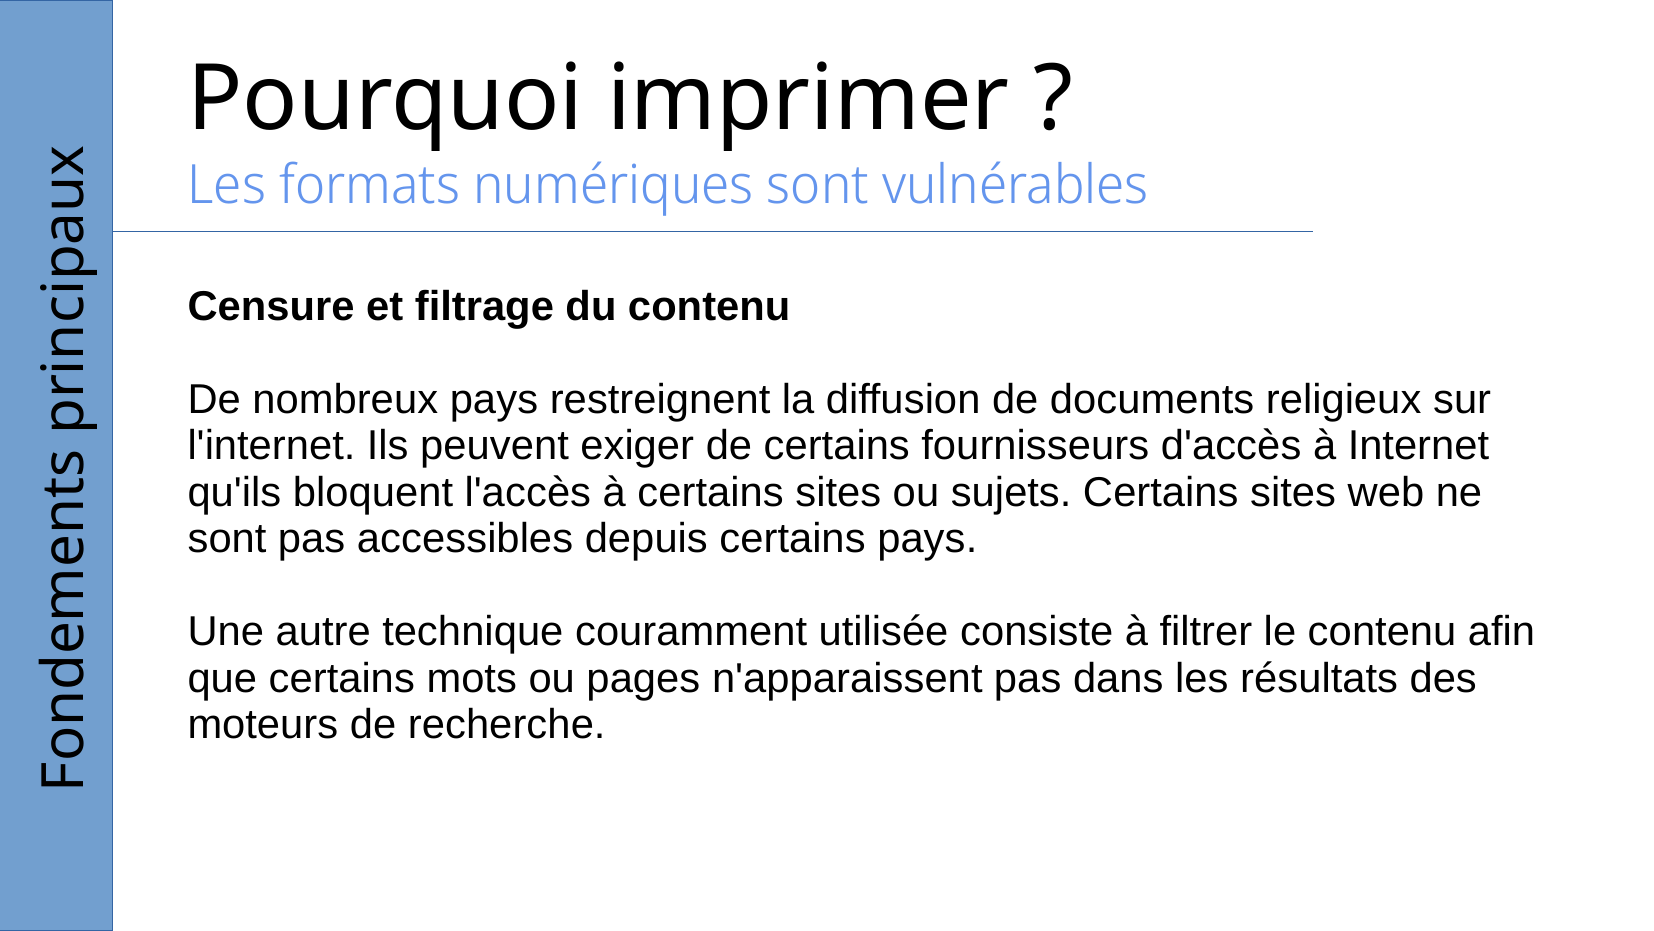

# Pourquoi imprimer ?
Les formats numériques sont vulnérables
Censure et filtrage du contenu
De nombreux pays restreignent la diffusion de documents religieux sur l'internet. Ils peuvent exiger de certains fournisseurs d'accès à Internet qu'ils bloquent l'accès à certains sites ou sujets. Certains sites web ne sont pas accessibles depuis certains pays.
Une autre technique couramment utilisée consiste à filtrer le contenu afin que certains mots ou pages n'apparaissent pas dans les résultats des moteurs de recherche.
Fondements principaux